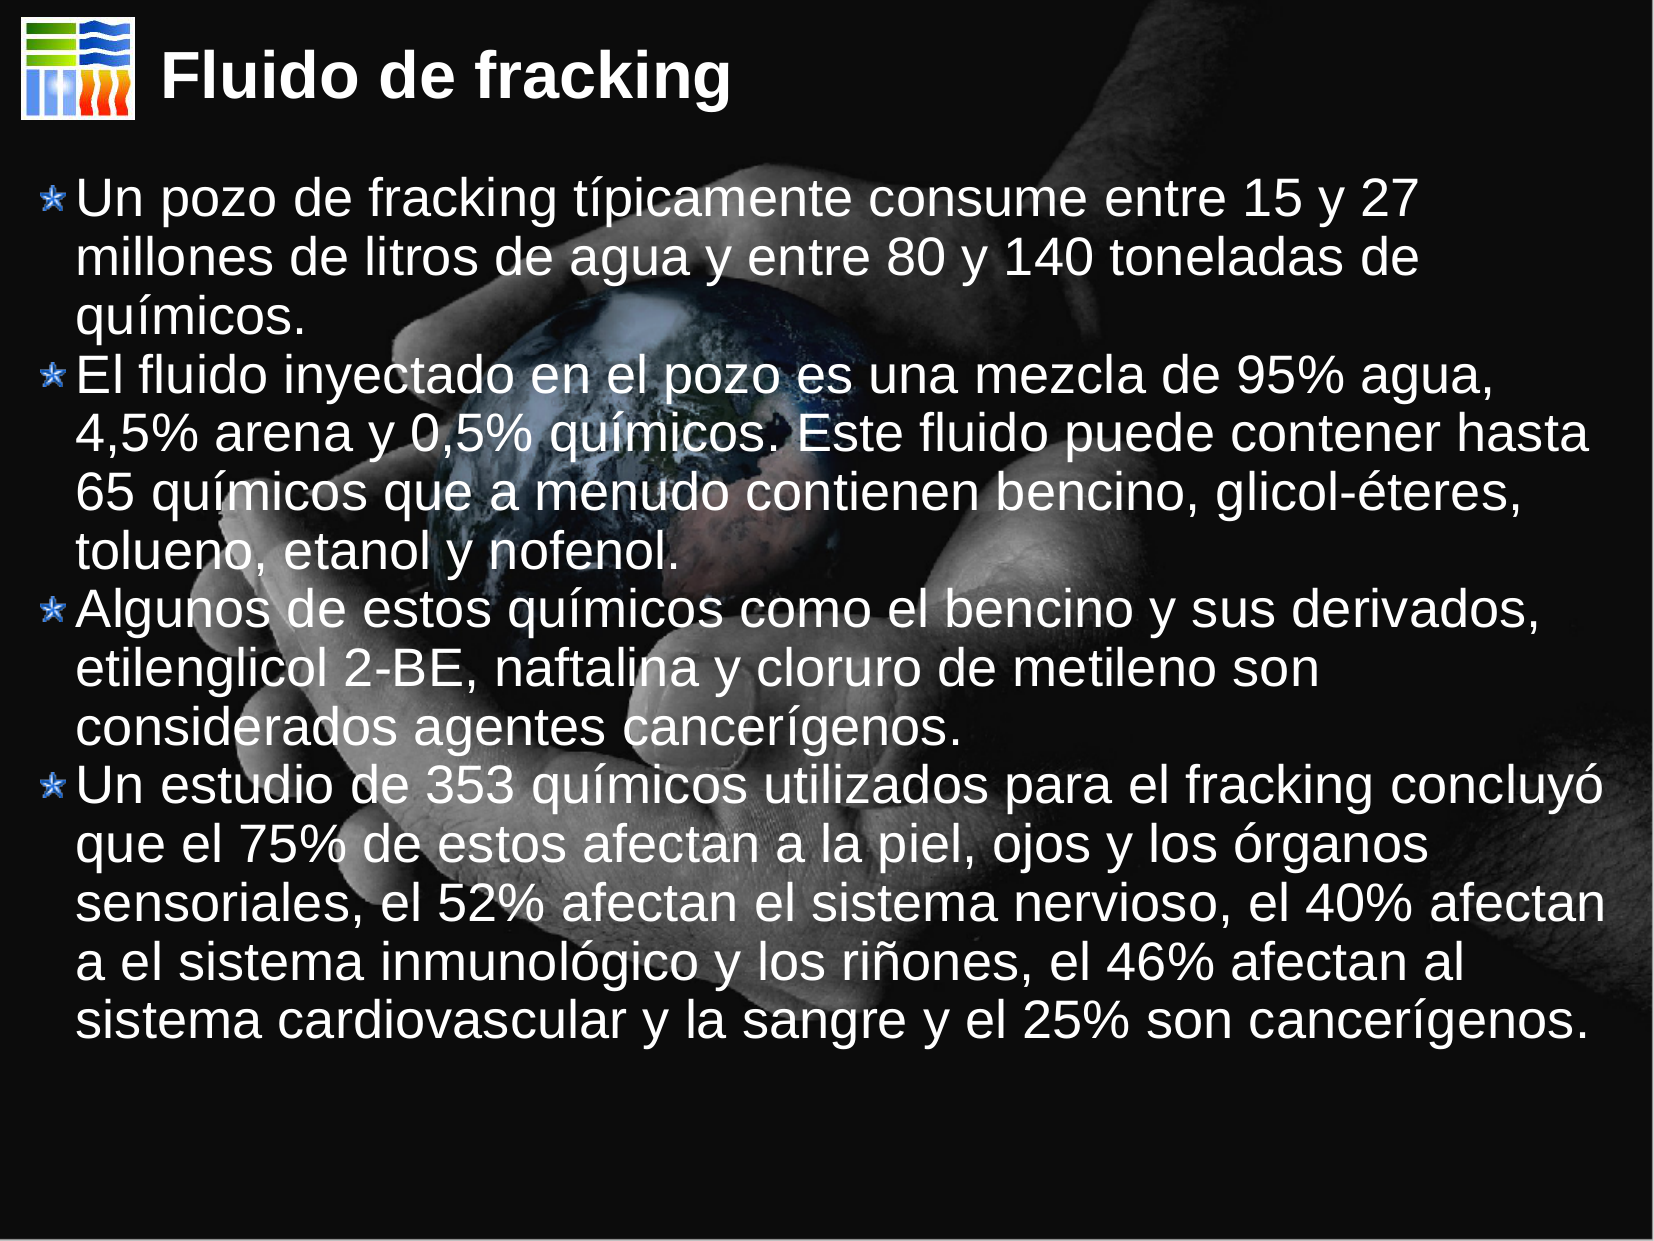

# Fluido de fracking
Un pozo de fracking típicamente consume entre 15 y 27 millones de litros de agua y entre 80 y 140 toneladas de químicos.
El fluido inyectado en el pozo es una mezcla de 95% agua, 4,5% arena y 0,5% químicos. Este fluido puede contener hasta 65 químicos que a menudo contienen bencino, glicol-éteres, tolueno, etanol y nofenol.
Algunos de estos químicos como el bencino y sus derivados, etilenglicol 2-BE, naftalina y cloruro de metileno son considerados agentes cancerígenos.
Un estudio de 353 químicos utilizados para el fracking concluyó que el 75% de estos afectan a la piel, ojos y los órganos sensoriales, el 52% afectan el sistema nervioso, el 40% afectan a el sistema inmunológico y los riñones, el 46% afectan al sistema cardiovascular y la sangre y el 25% son cancerígenos.